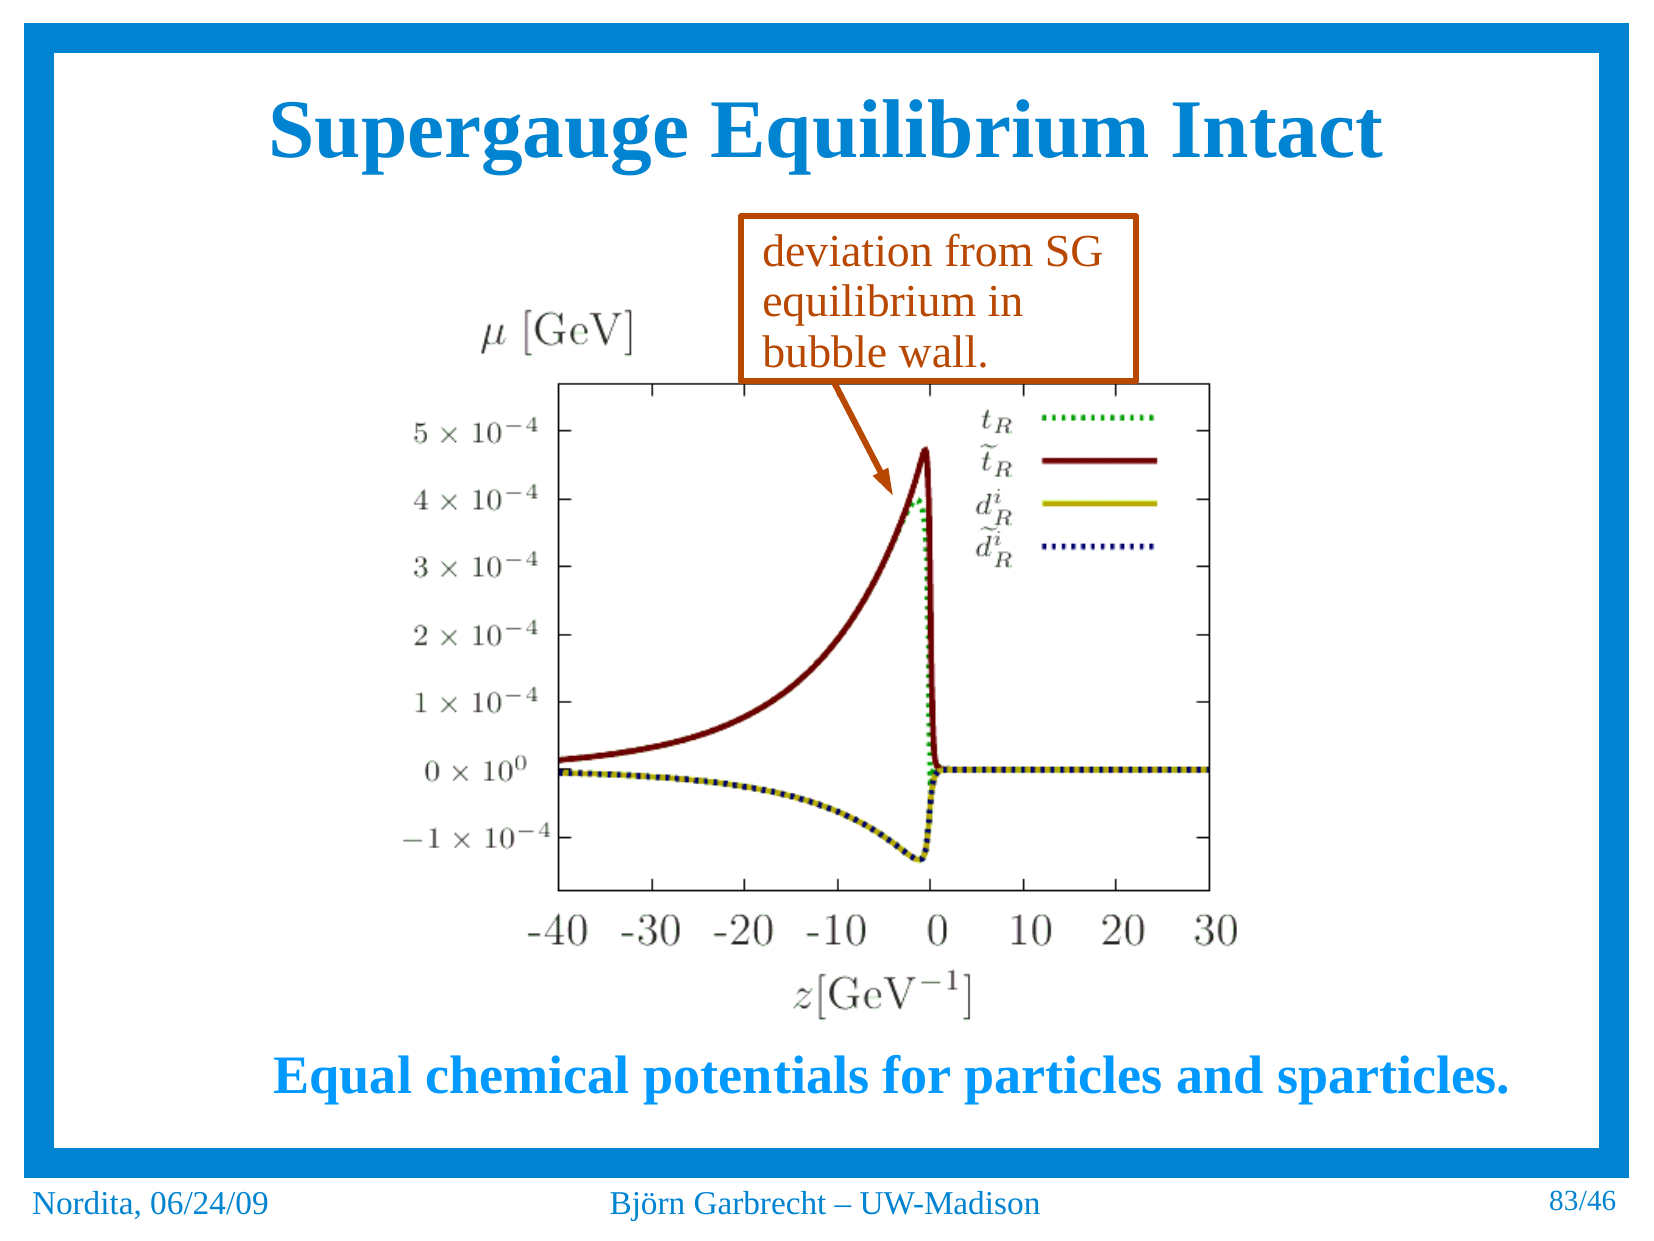

# Supergauge Equilibrium Intact
deviation from SG
equilibrium in
bubble wall.
Equal chemical potentials for particles and sparticles.
Björn Garbrecht – UW-Madison
83